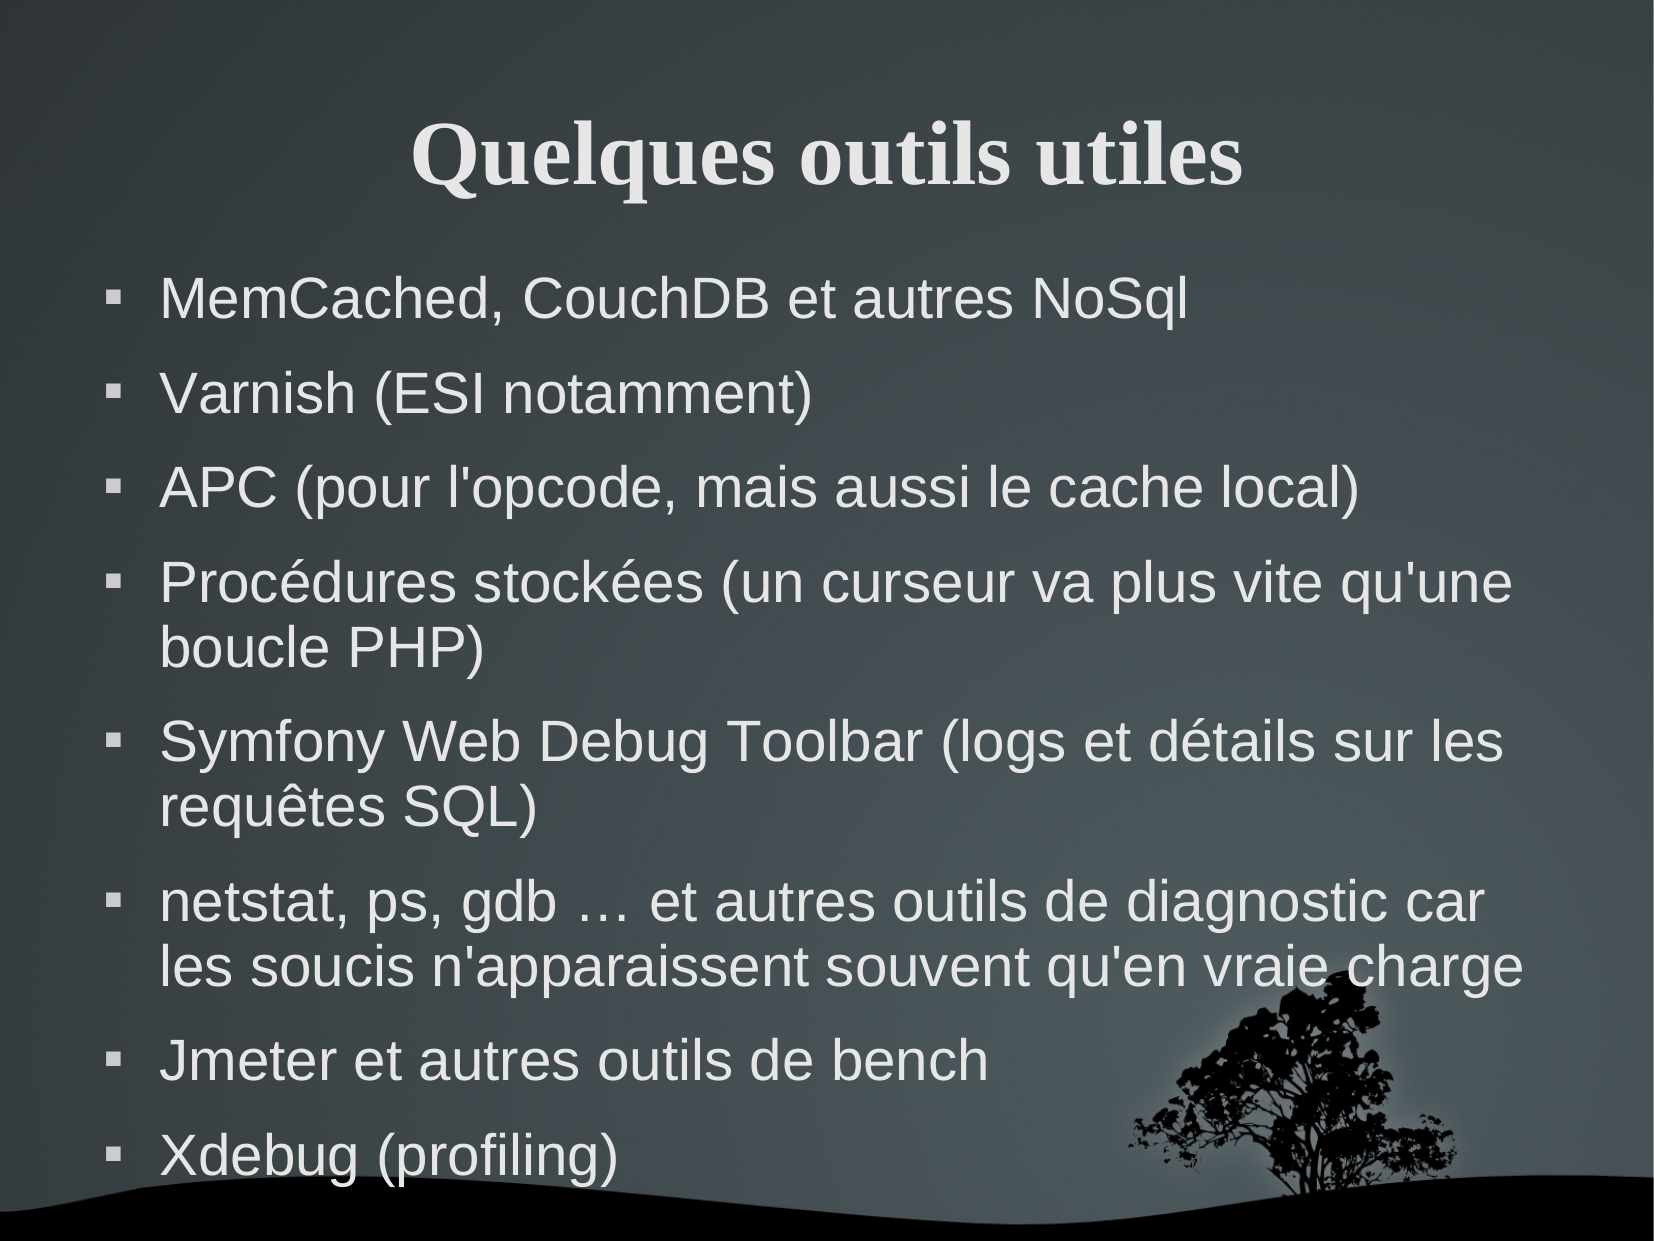

# Quelques outils utiles
MemCached, CouchDB et autres NoSql
Varnish (ESI notamment)
APC (pour l'opcode, mais aussi le cache local)
Procédures stockées (un curseur va plus vite qu'une boucle PHP)
Symfony Web Debug Toolbar (logs et détails sur les requêtes SQL)
netstat, ps, gdb … et autres outils de diagnostic car les soucis n'apparaissent souvent qu'en vraie charge
Jmeter et autres outils de bench
Xdebug (profiling)